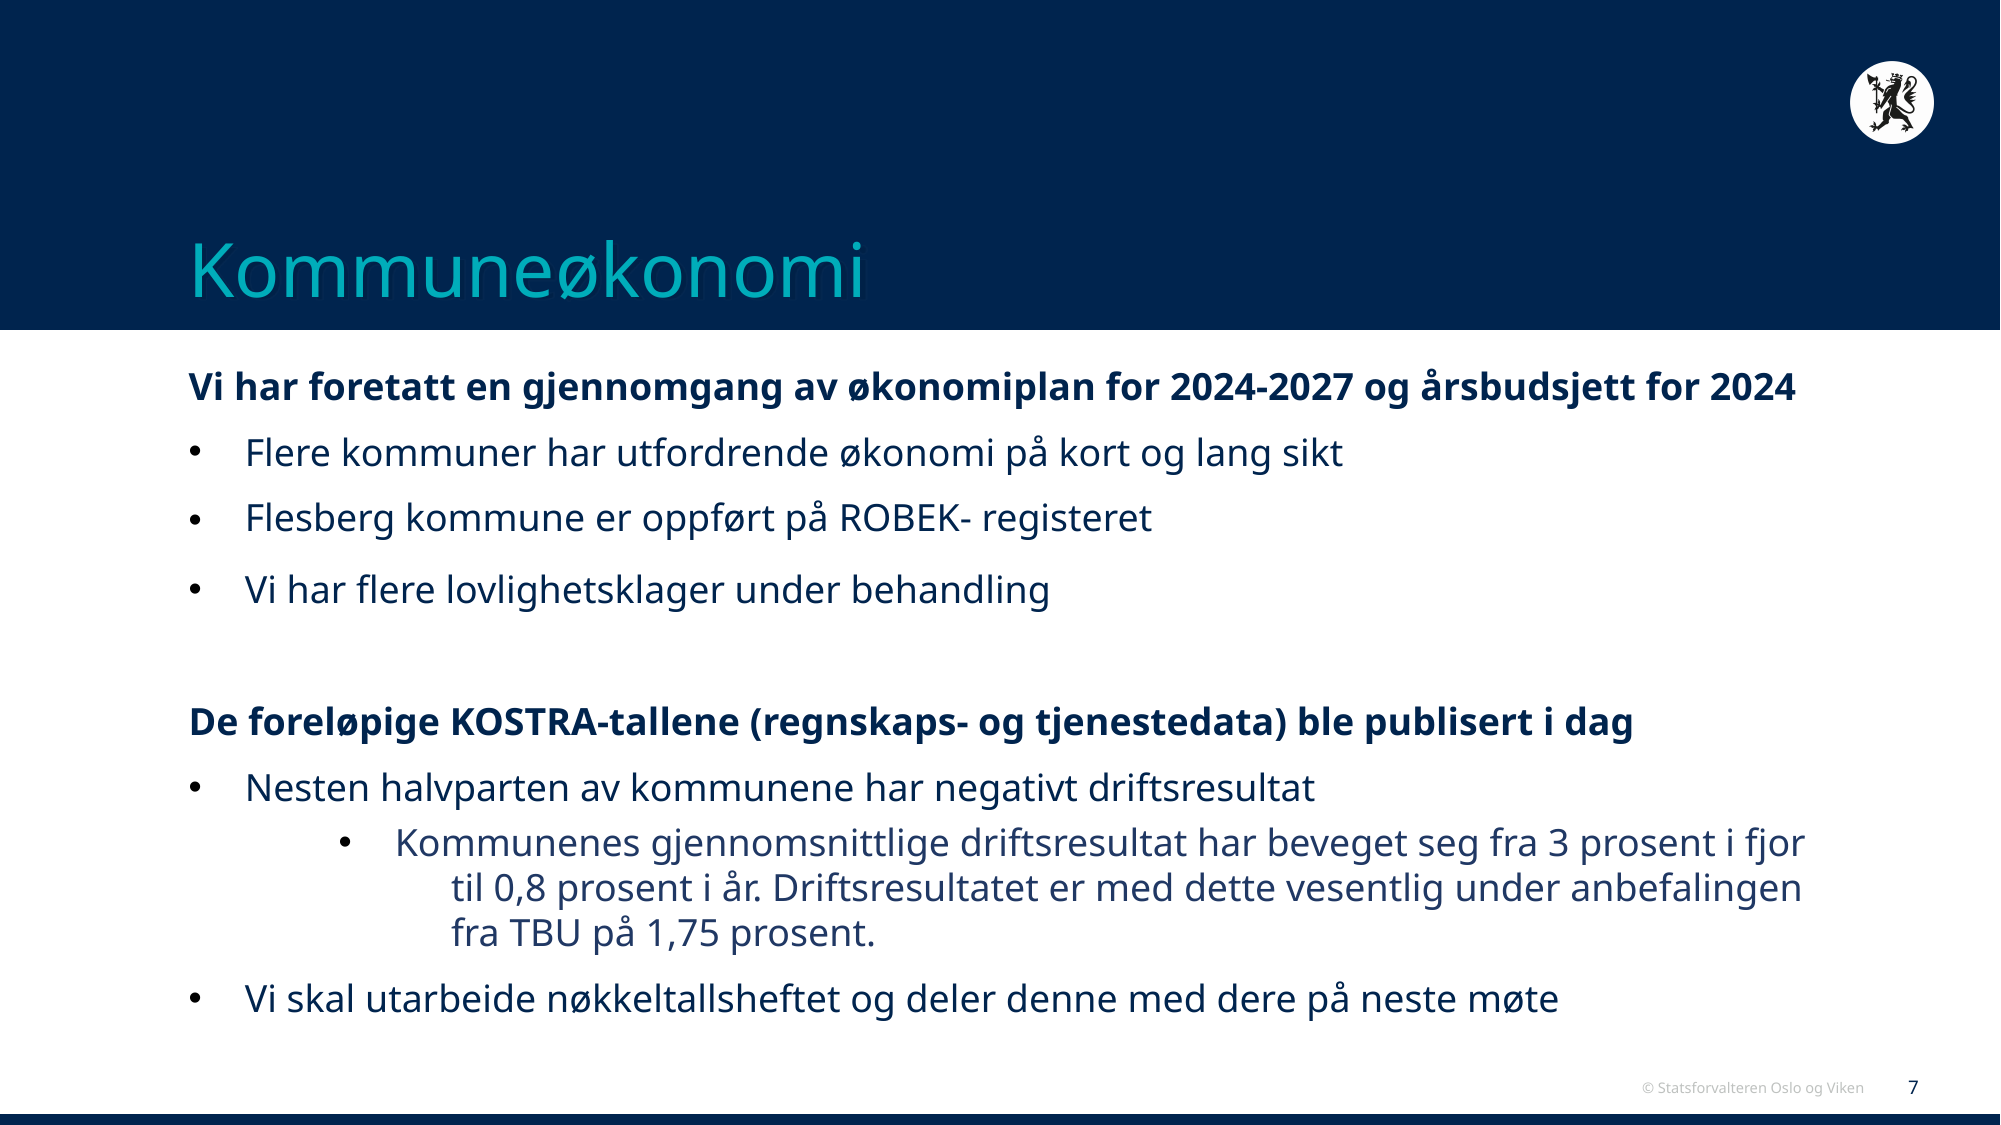

# Kommuneøkonomi
Vi har foretatt en gjennomgang av økonomiplan for 2024-2027 og årsbudsjett for 2024
Flere kommuner har utfordrende økonomi på kort og lang sikt
Flesberg kommune er oppført på ROBEK- registeret
Vi har flere lovlighetsklager under behandling
De foreløpige KOSTRA-tallene (regnskaps- og tjenestedata) ble publisert i dag
Nesten halvparten av kommunene har negativt driftsresultat
Kommunenes gjennomsnittlige driftsresultat har beveget seg fra 3 prosent i fjor til 0,8 prosent i år. Driftsresultatet er med dette vesentlig under anbefalingen fra TBU på 1,75 prosent.
Vi skal utarbeide nøkkeltallsheftet og deler denne med dere på neste møte